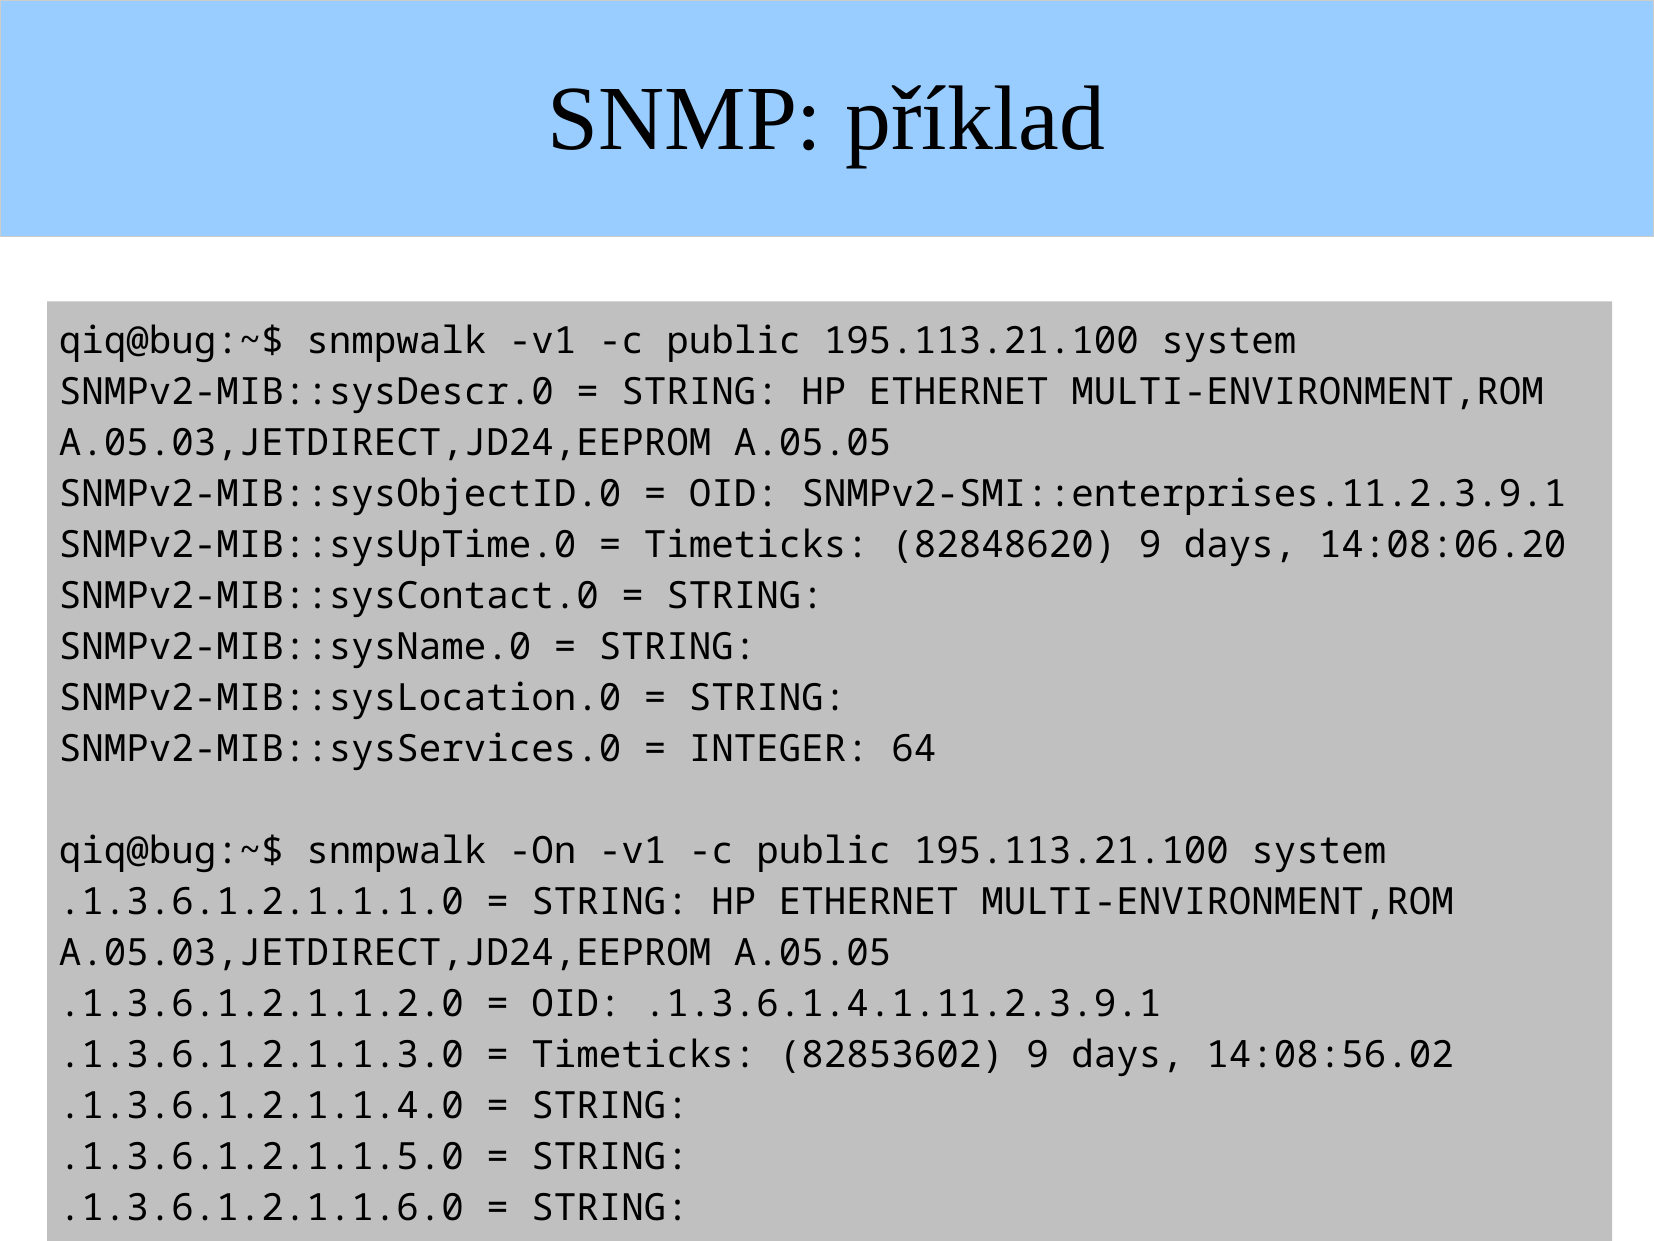

# SNMP: příklad
qiq@bug:~$ snmpwalk -v1 -c public 195.113.21.100 system
SNMPv2-MIB::sysDescr.0 = STRING: HP ETHERNET MULTI-ENVIRONMENT,ROM A.05.03,JETDIRECT,JD24,EEPROM A.05.05
SNMPv2-MIB::sysObjectID.0 = OID: SNMPv2-SMI::enterprises.11.2.3.9.1
SNMPv2-MIB::sysUpTime.0 = Timeticks: (82848620) 9 days, 14:08:06.20
SNMPv2-MIB::sysContact.0 = STRING:
SNMPv2-MIB::sysName.0 = STRING:
SNMPv2-MIB::sysLocation.0 = STRING:
SNMPv2-MIB::sysServices.0 = INTEGER: 64
qiq@bug:~$ snmpwalk -On -v1 -c public 195.113.21.100 system
.1.3.6.1.2.1.1.1.0 = STRING: HP ETHERNET MULTI-ENVIRONMENT,ROM A.05.03,JETDIRECT,JD24,EEPROM A.05.05
.1.3.6.1.2.1.1.2.0 = OID: .1.3.6.1.4.1.11.2.3.9.1
.1.3.6.1.2.1.1.3.0 = Timeticks: (82853602) 9 days, 14:08:56.02
.1.3.6.1.2.1.1.4.0 = STRING:
.1.3.6.1.2.1.1.5.0 = STRING:
.1.3.6.1.2.1.1.6.0 = STRING:
.1.3.6.1.2.1.1.7.0 = INTEGER: 64